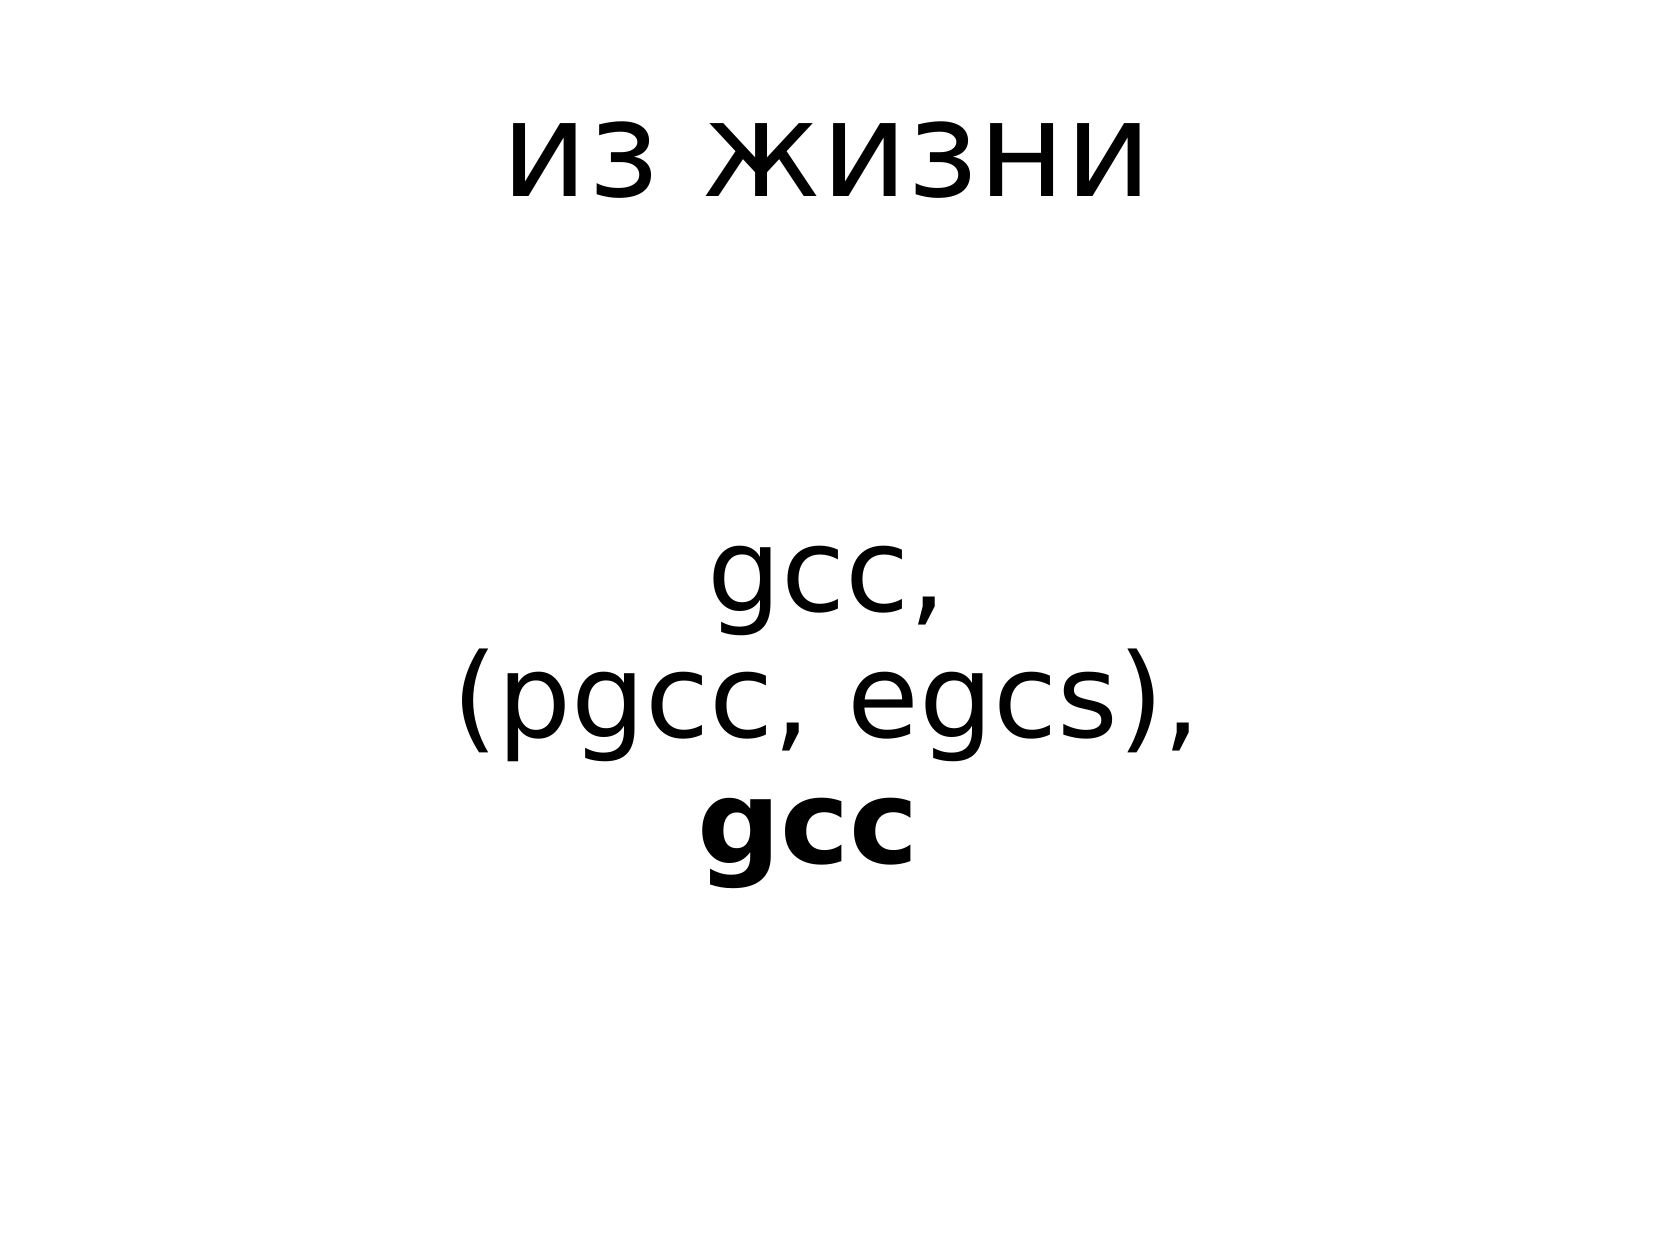

# из жизни
gcc,
(pgcc, egcs),
gcc,